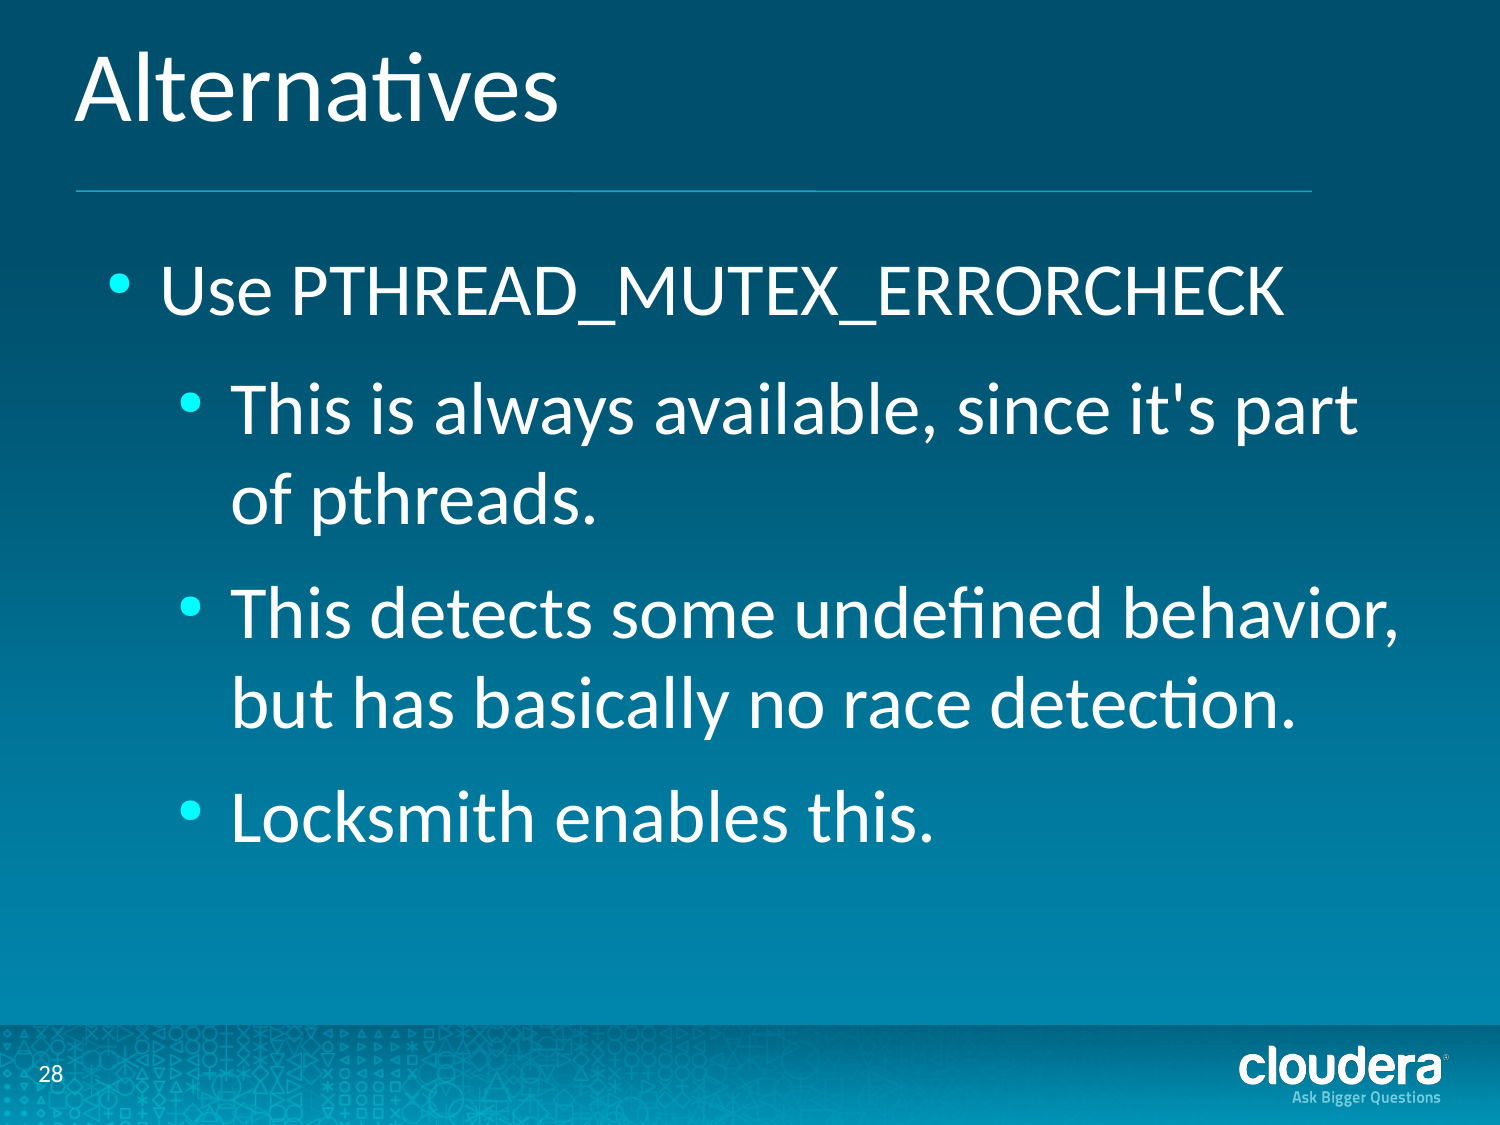

# Alternatives
Use PTHREAD_MUTEX_ERRORCHECK
This is always available, since it's part of pthreads.
This detects some undefined behavior, but has basically no race detection.
Locksmith enables this.